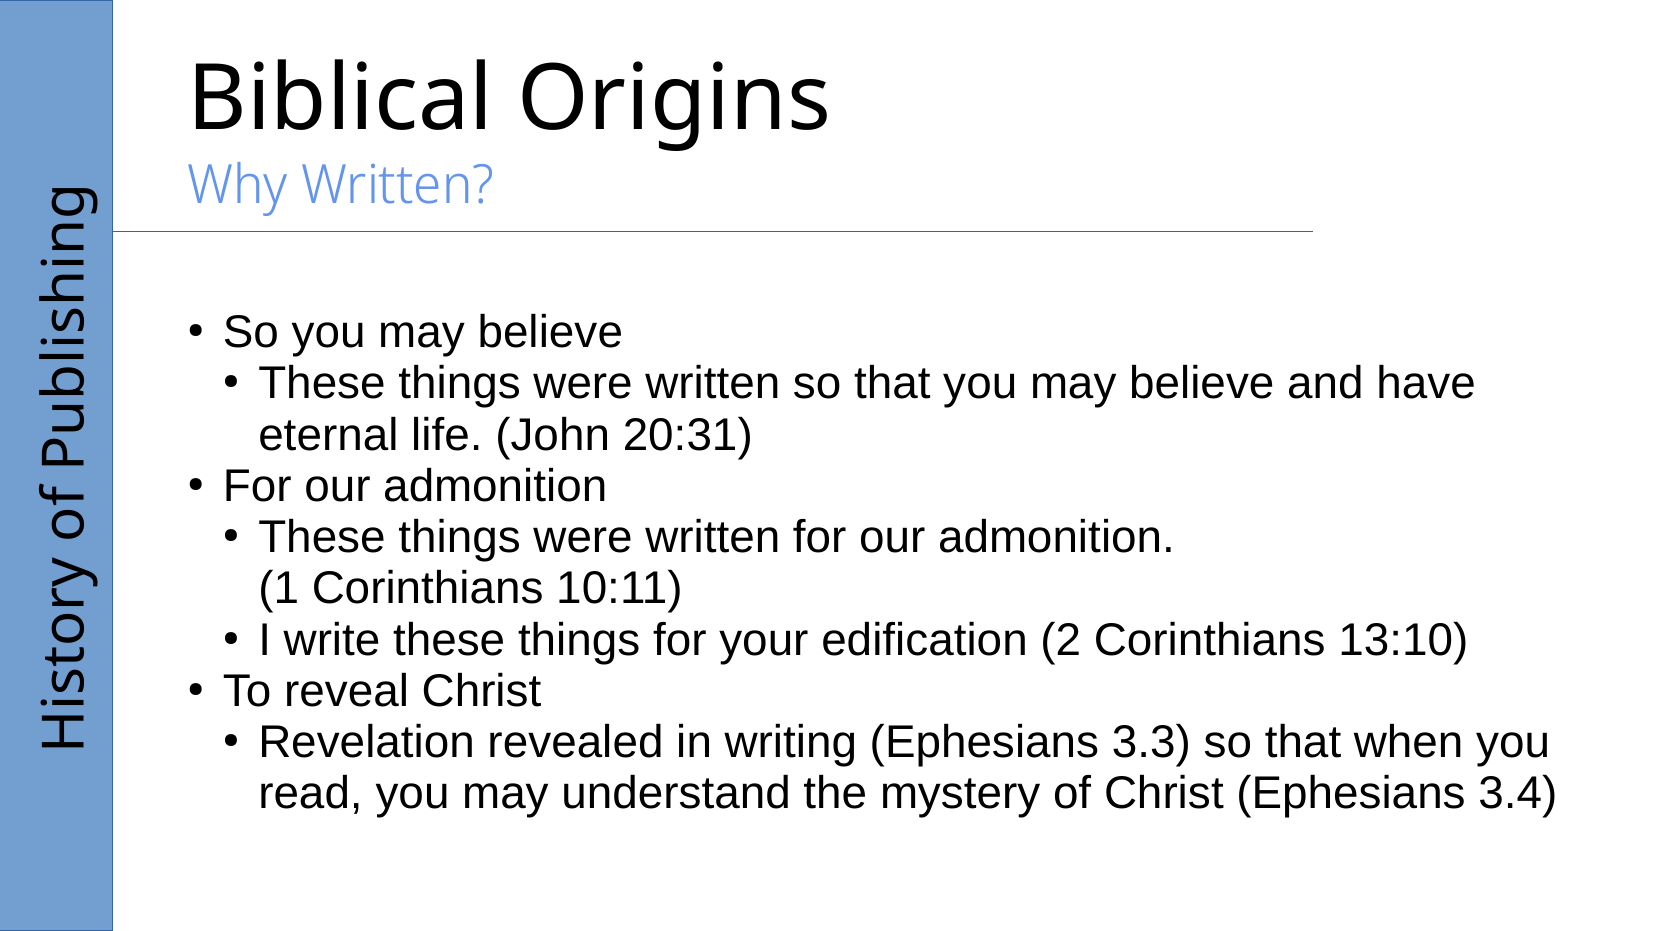

# Biblical Origins
Why Written?
So you may believe
These things were written so that you may believe and have eternal life. (John 20:31)
For our admonition
These things were written for our admonition. (1 Corinthians 10:11)
I write these things for your edification (2 Corinthians 13:10)
To reveal Christ
Revelation revealed in writing (Ephesians 3.3) so that when you read, you may understand the mystery of Christ (Ephesians 3.4)
History of Publishing